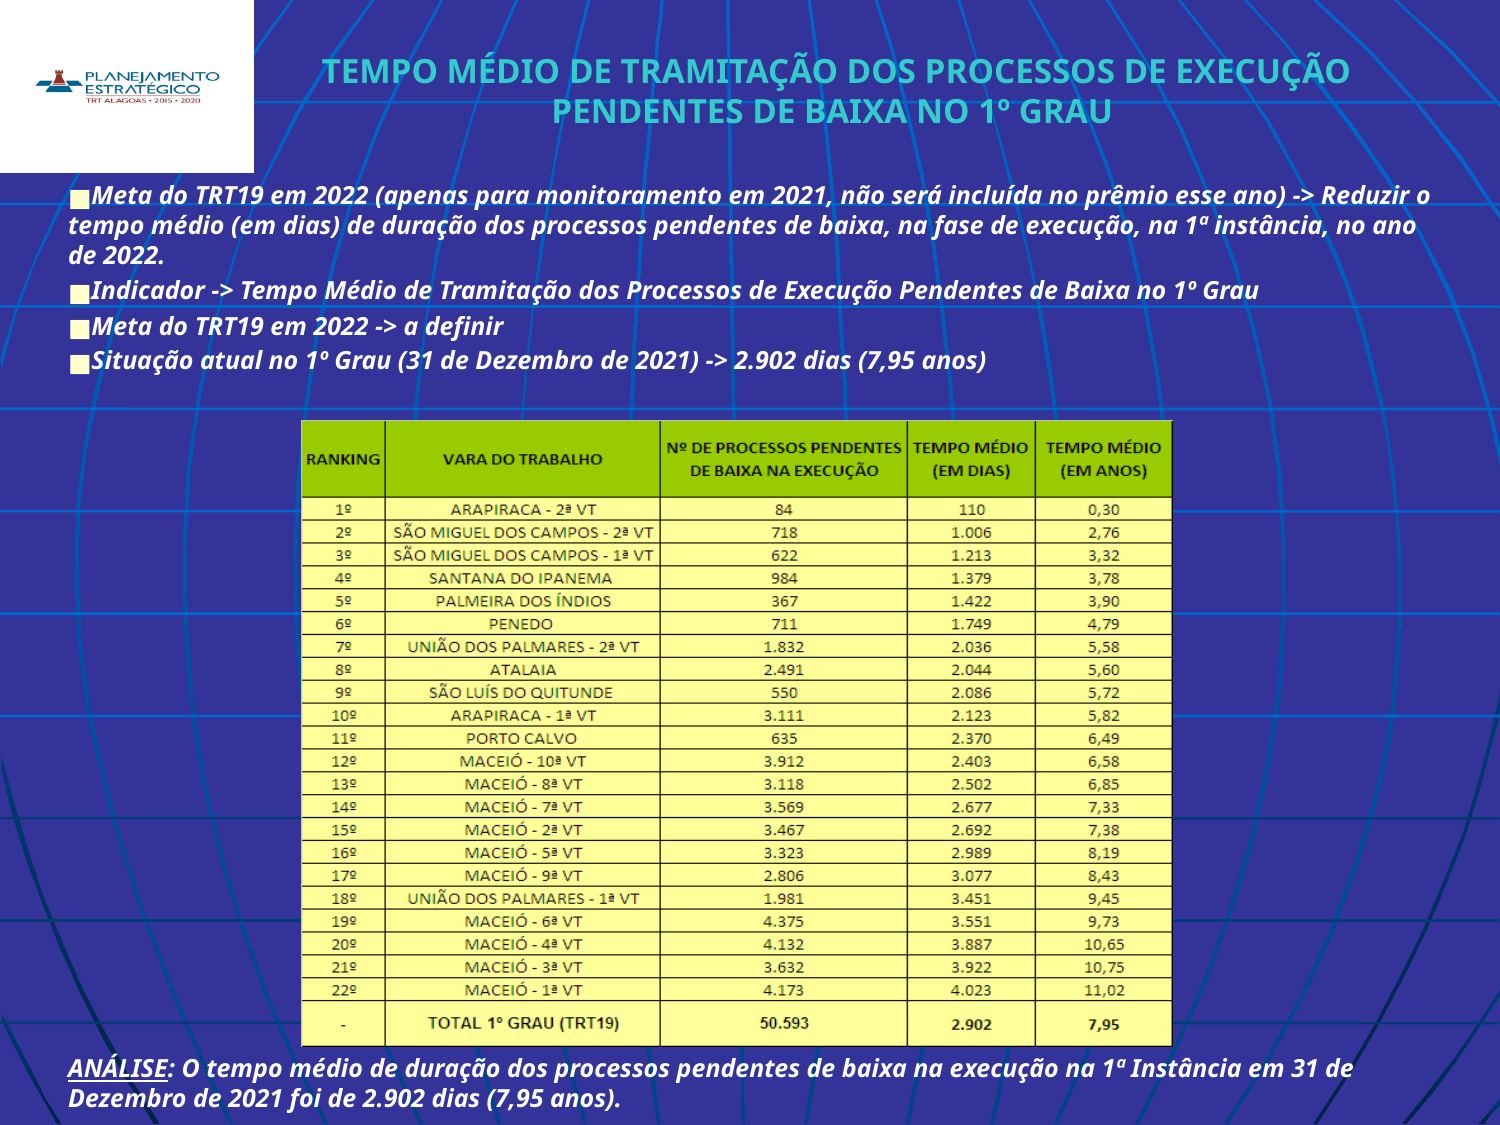

TEMPO MÉDIO DE TRAMITAÇÃO DOS PROCESSOS DE EXECUÇÃO PENDENTES DE BAIXA NO 1º GRAU
Meta do TRT19 em 2022 (apenas para monitoramento em 2021, não será incluída no prêmio esse ano) -> Reduzir o tempo médio (em dias) de duração dos processos pendentes de baixa, na fase de execução, na 1ª instância, no ano de 2022.
Indicador -> Tempo Médio de Tramitação dos Processos de Execução Pendentes de Baixa no 1º Grau
Meta do TRT19 em 2022 -> a definir
Situação atual no 1º Grau (31 de Dezembro de 2021) -> 2.902 dias (7,95 anos)
ANÁLISE: O tempo médio de duração dos processos pendentes de baixa na execução na 1ª Instância em 31 de Dezembro de 2021 foi de 2.902 dias (7,95 anos).